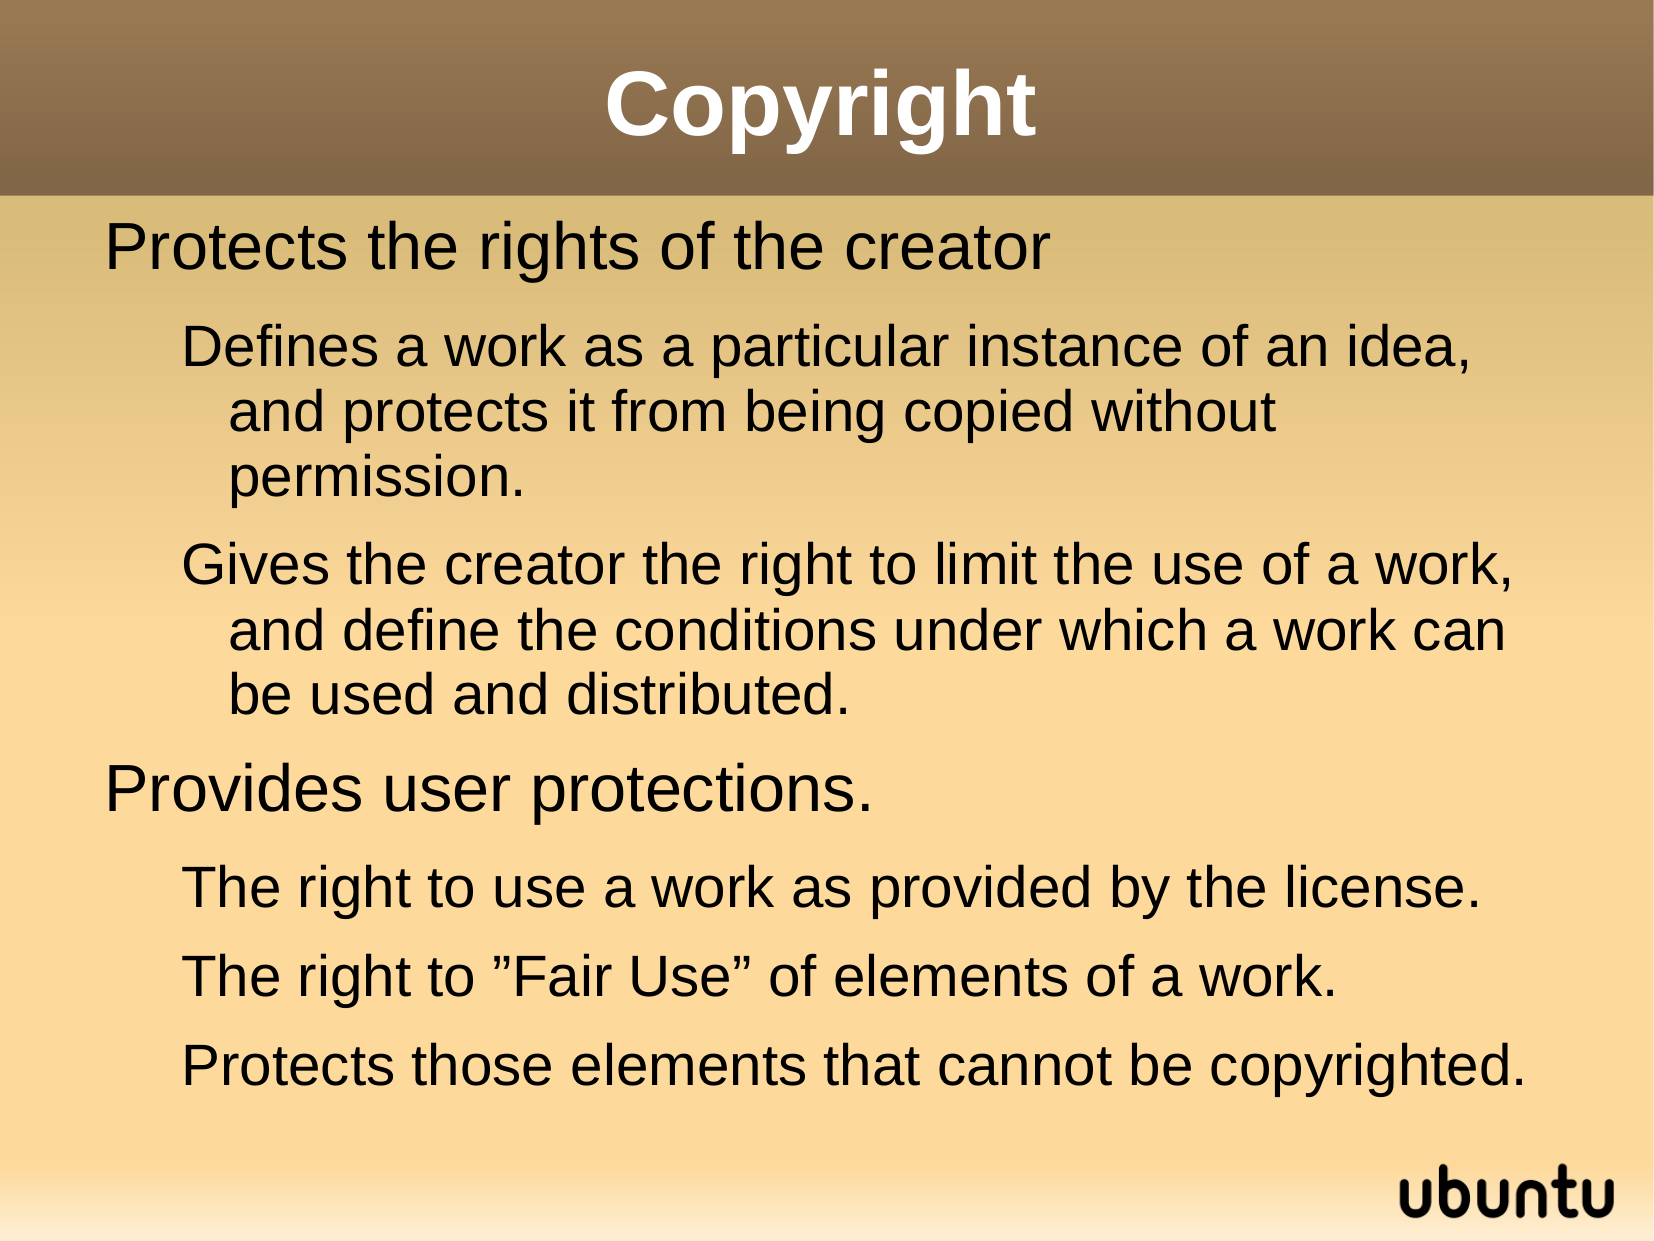

# Copyright
Protects the rights of the creator
Defines a work as a particular instance of an idea, and protects it from being copied without permission.
Gives the creator the right to limit the use of a work, and define the conditions under which a work can be used and distributed.
Provides user protections.
The right to use a work as provided by the license.
The right to ”Fair Use” of elements of a work.
Protects those elements that cannot be copyrighted.